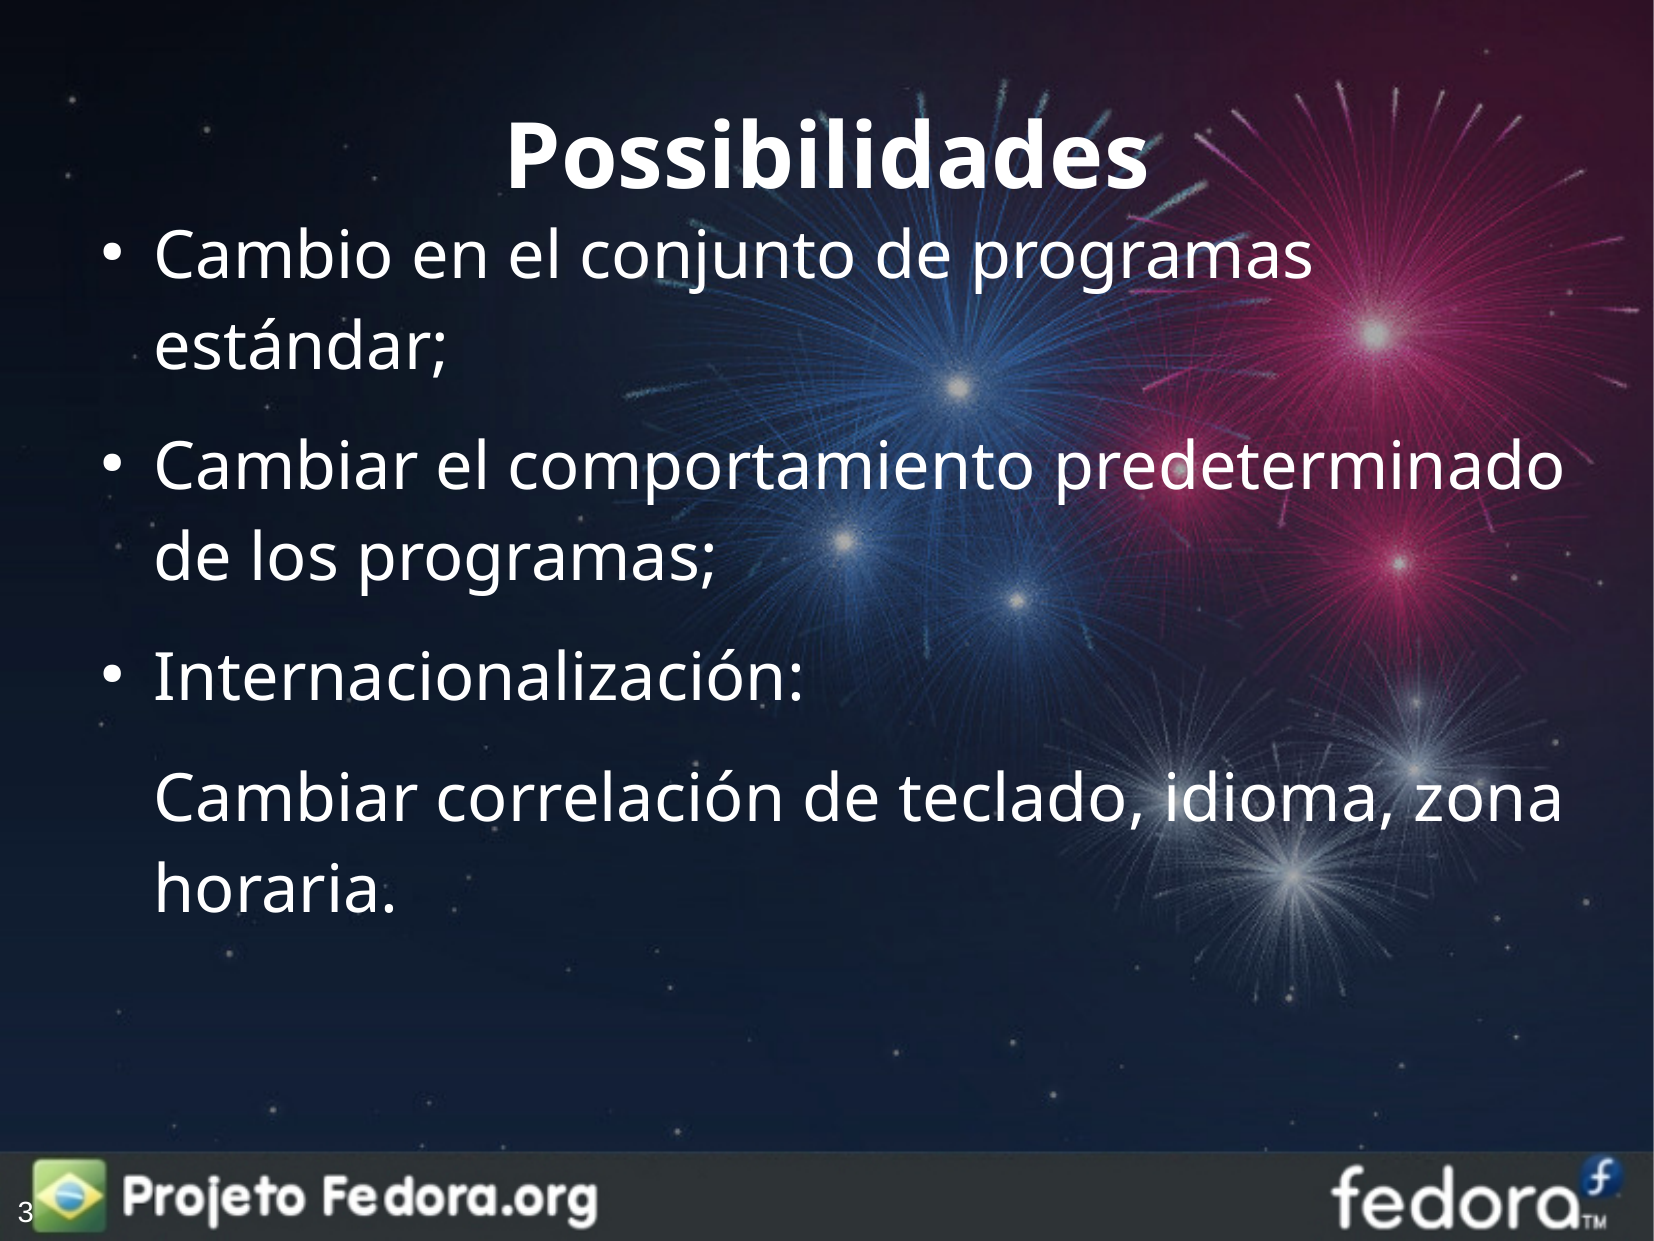

# Possibilidades
Cambio en el conjunto de programas estándar;
Cambiar el comportamiento predeterminado de los programas;
Internacionalización:
Cambiar correlación de teclado, idioma, zona horaria.
3